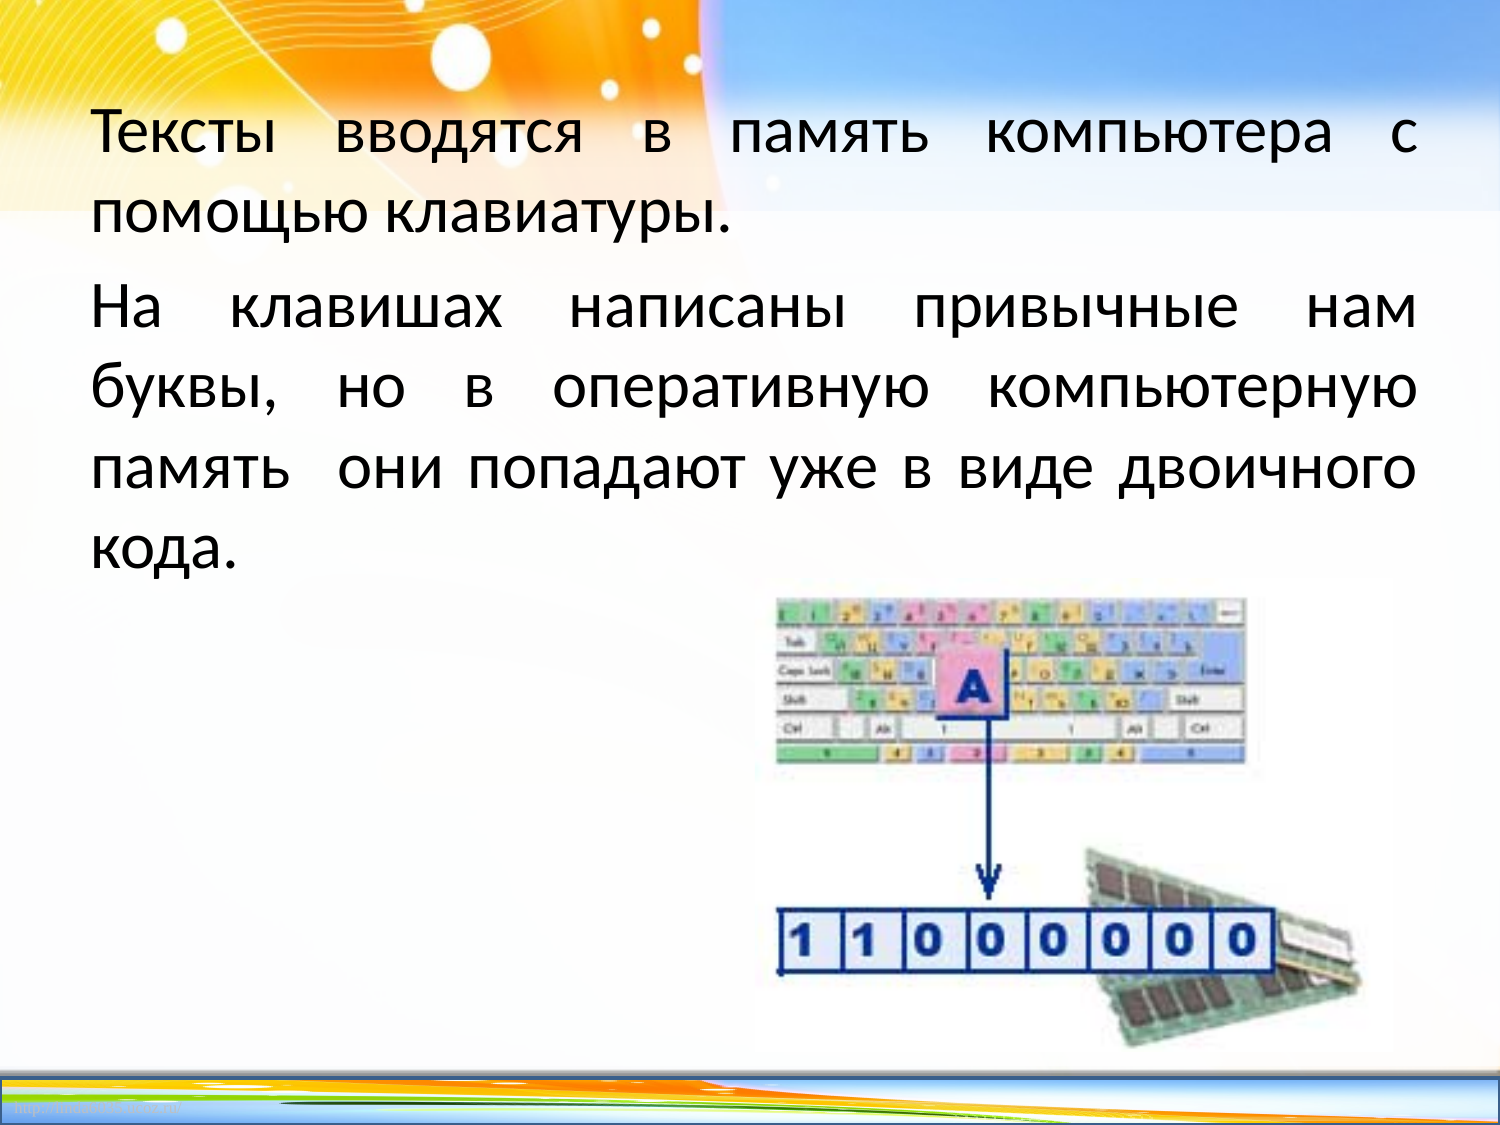

# Тексты вводятся в память компьютера с помощью клавиатуры.
На клавишах написаны привычные нам буквы, но в оперативную компьютерную память они попадают уже в виде двоичного кода.